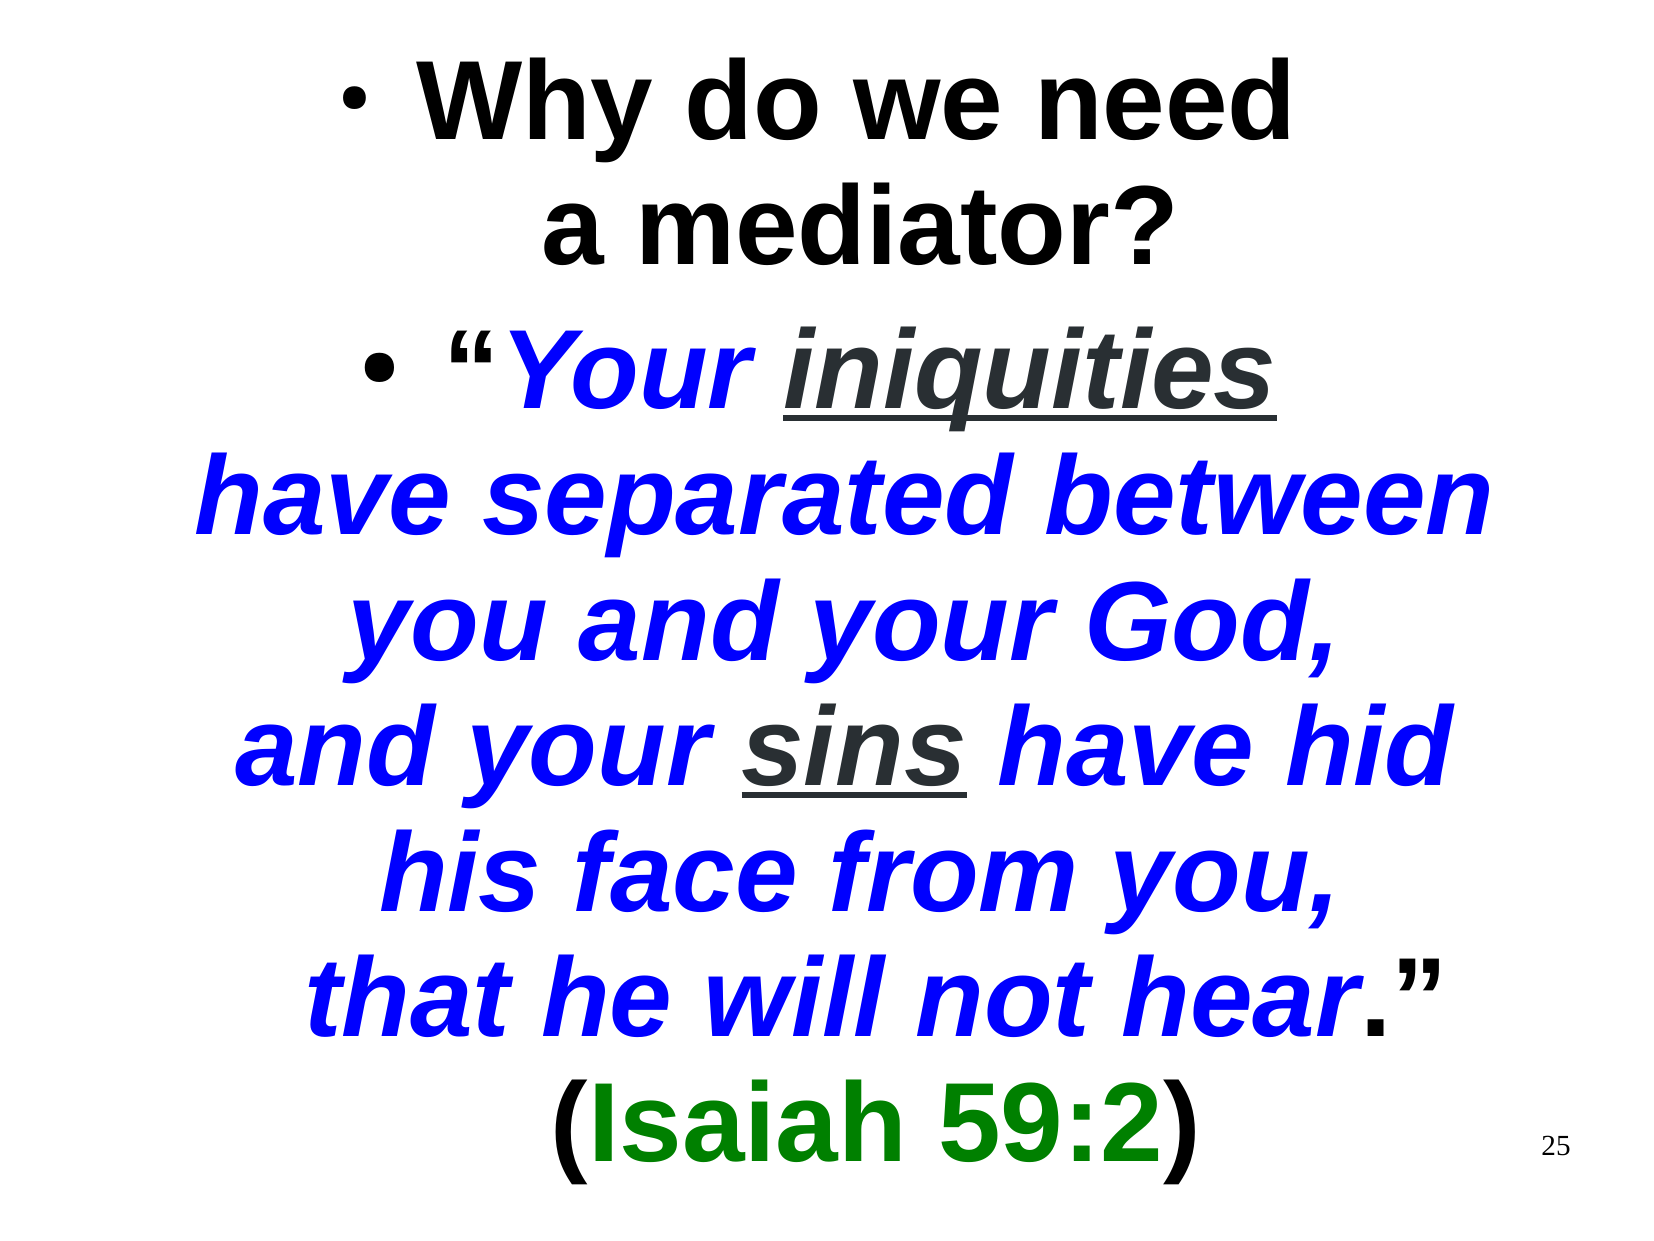

# Why do we need a mediator?
 “Your iniquities
have separated between
you and your God,
and your sins have hid
his face from you,
 that he will not hear.”
 (Isaiah 59:2)
25